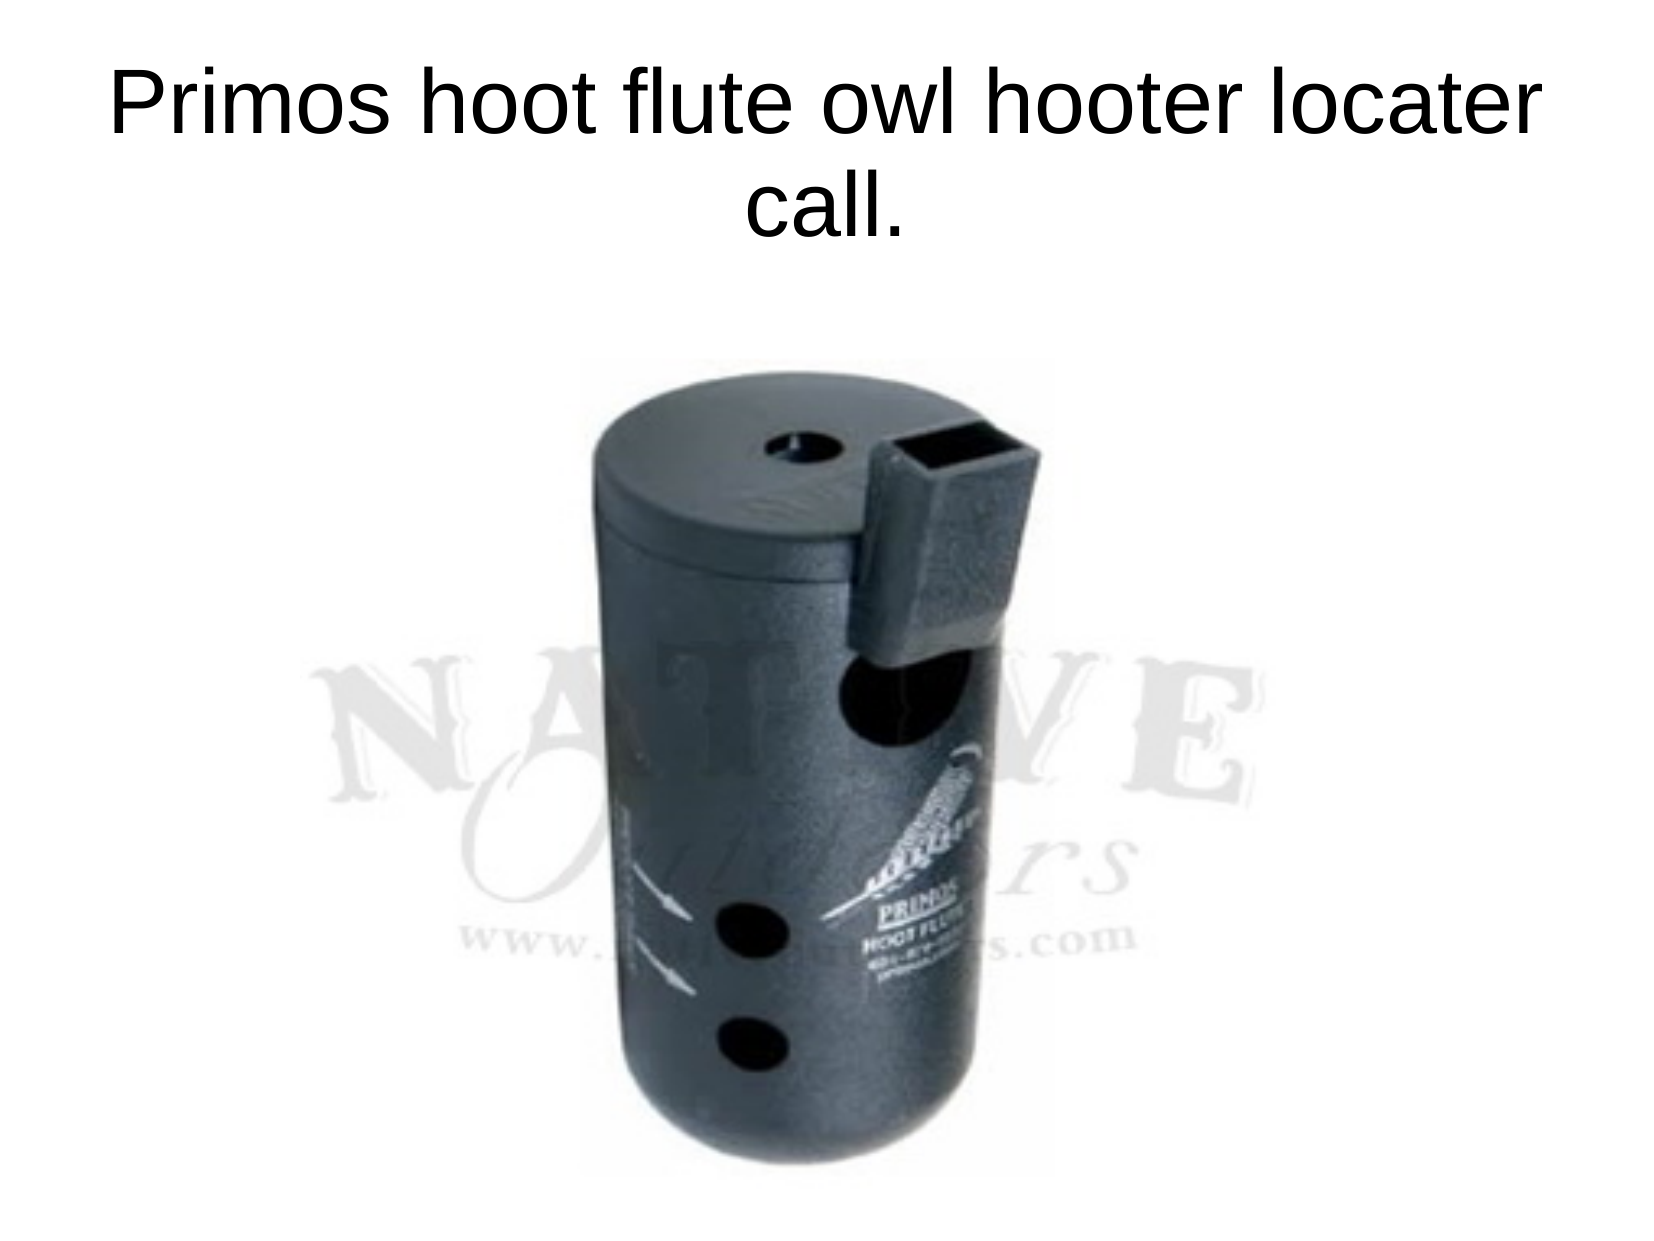

# Primos hoot flute owl hooter locater call.